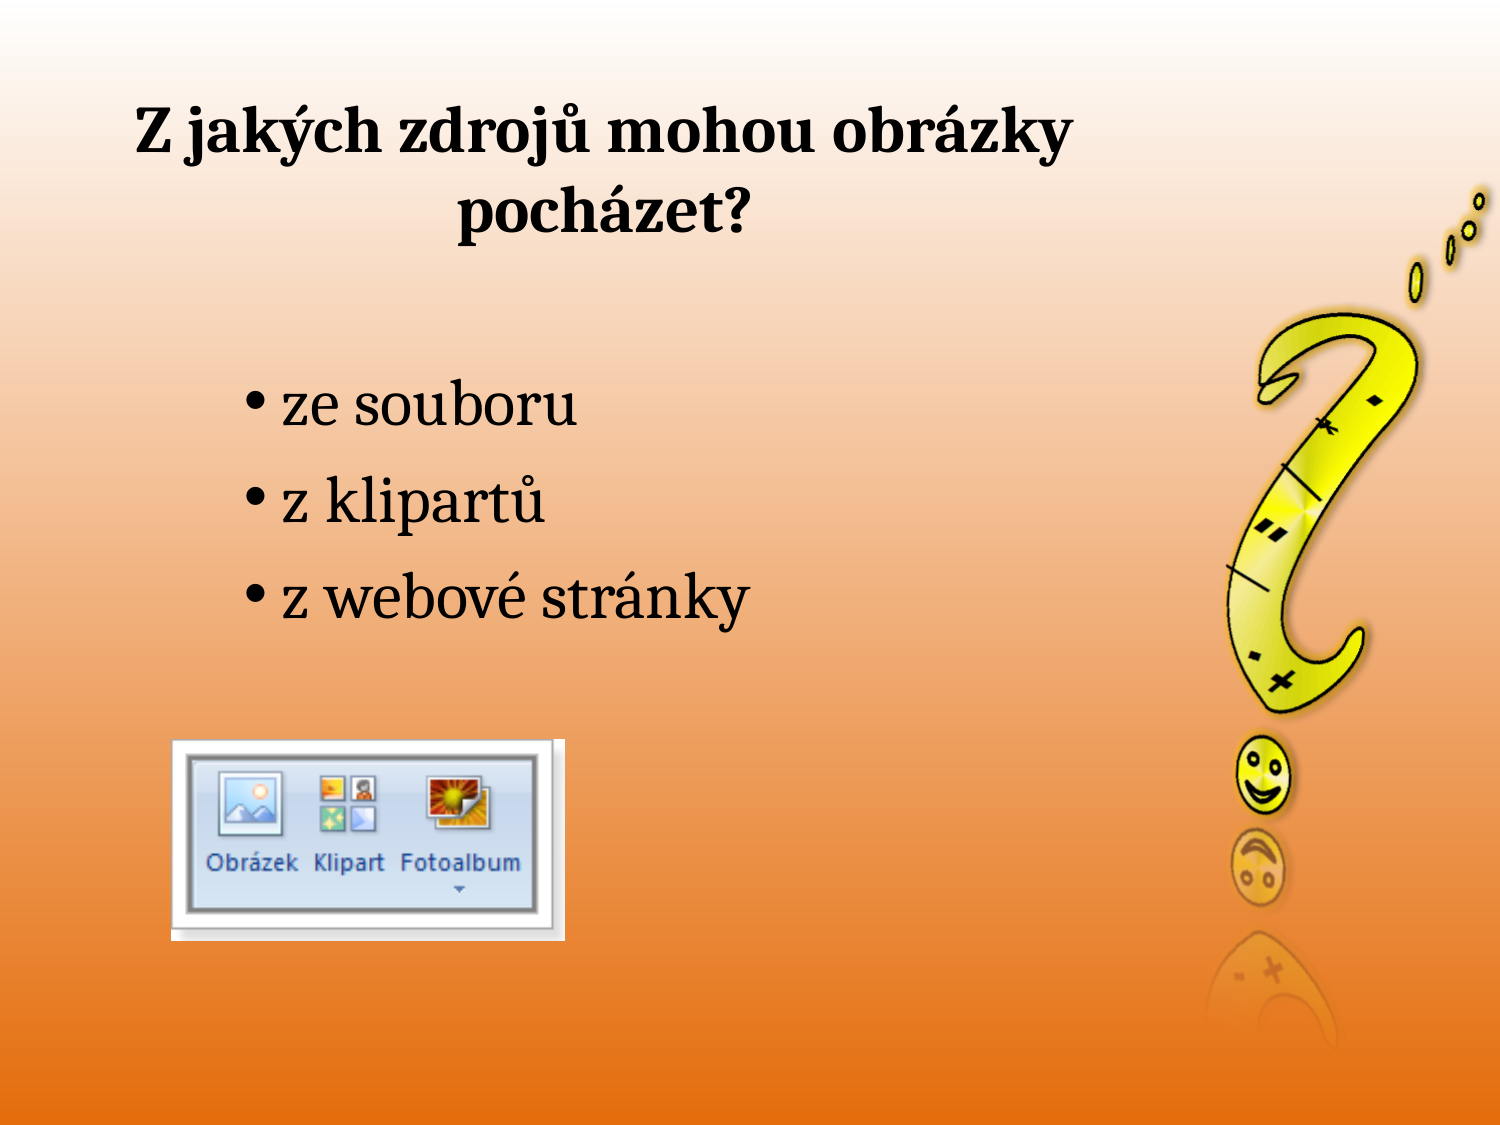

# Z jakých zdrojů mohou obrázky pocházet?
 ze souboru
 z klipartů
 z webové stránky